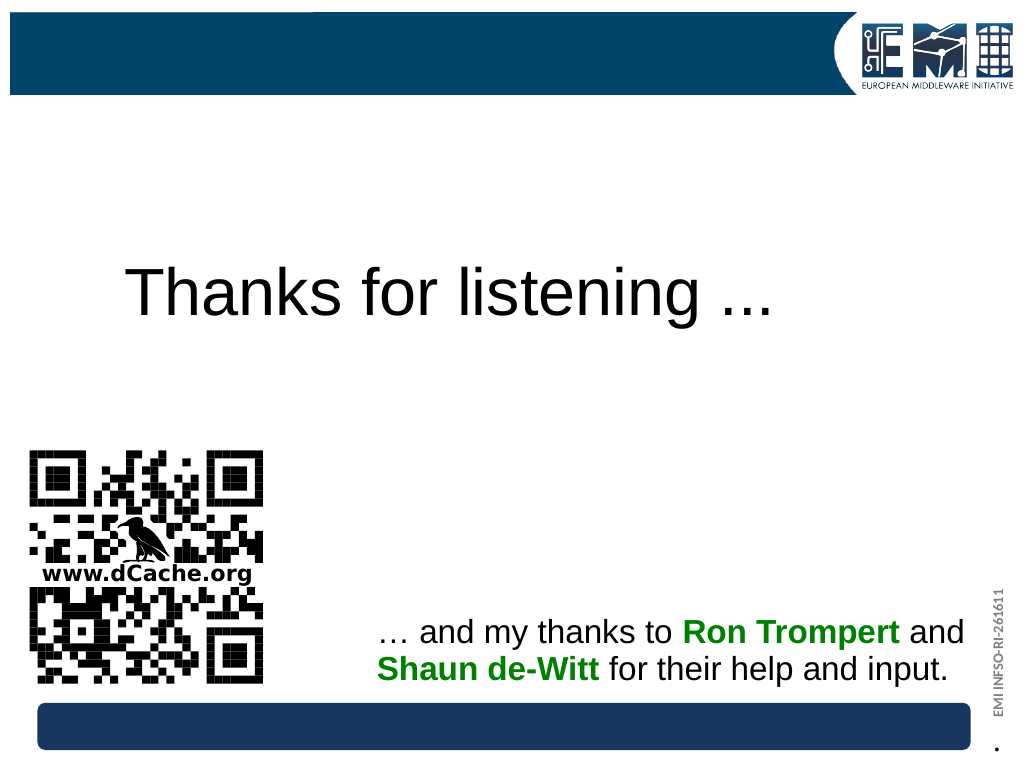

# Thanks for listening ...
… and my thanks to Ron Trompert and Shaun de-Witt for their help and input.